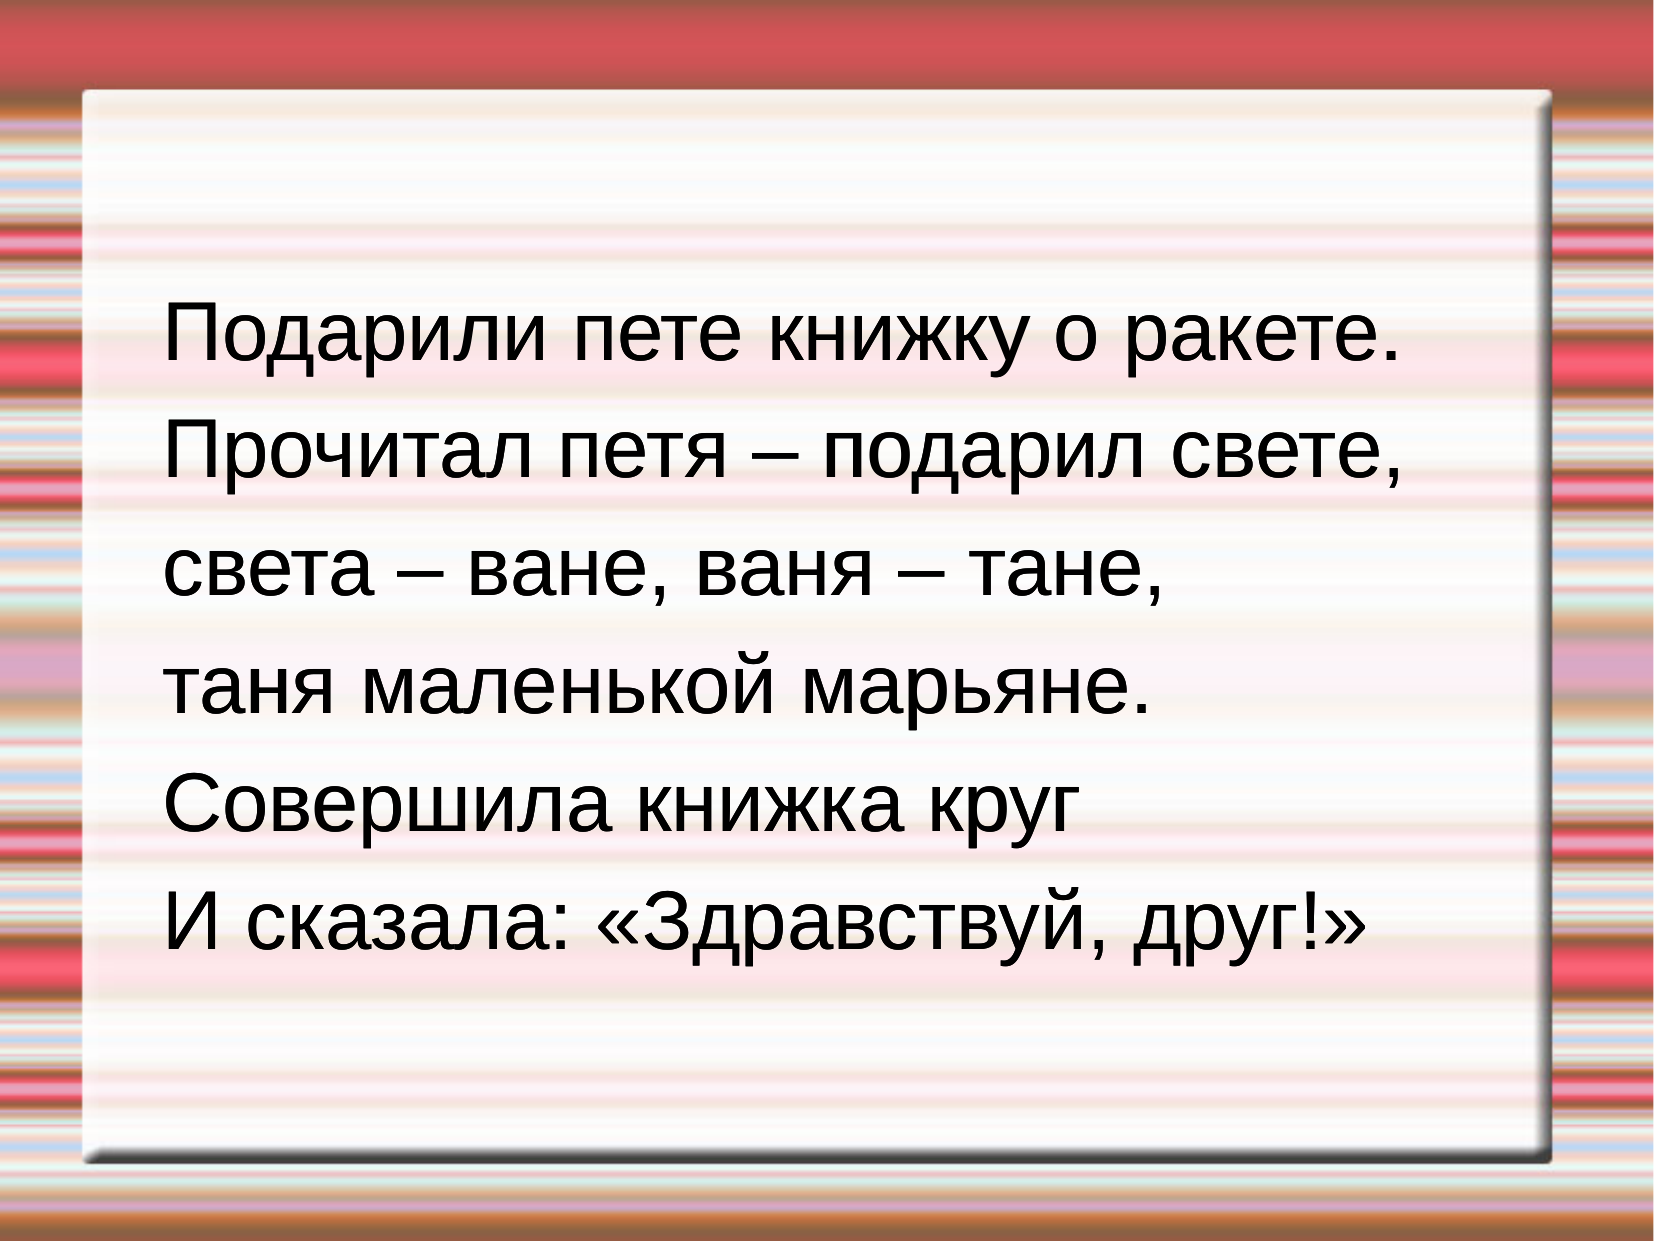

Подарили пете книжку о ракете.
Прочитал петя – подарил свете,
света – ване, ваня – тане,
таня маленькой марьяне.
Совершила книжка круг
И сказала: «Здравствуй, друг!»
Подарили пете книжку о ракете.
Прочитал петя – подарил свете,
света – ване, ваня – тане,
таня маленькой марьяне.
Совершила книжка круг
И сказала: «Здравствуй, друг!»